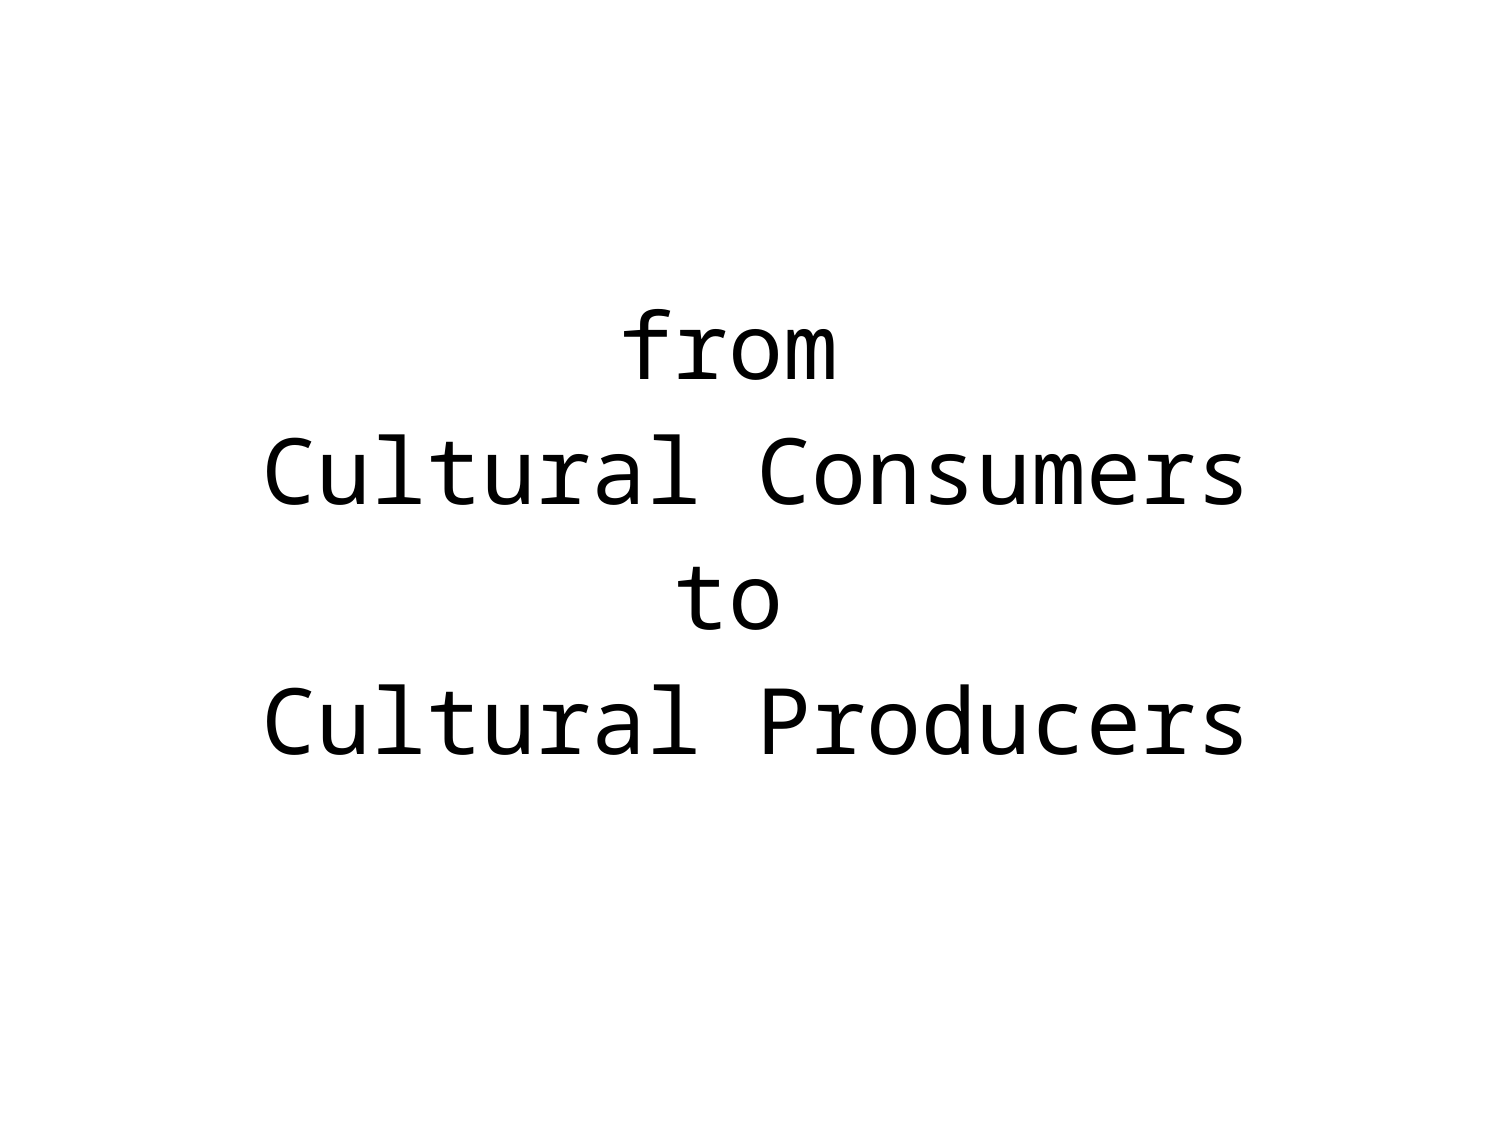

# from Cultural Consumers to Cultural Producers